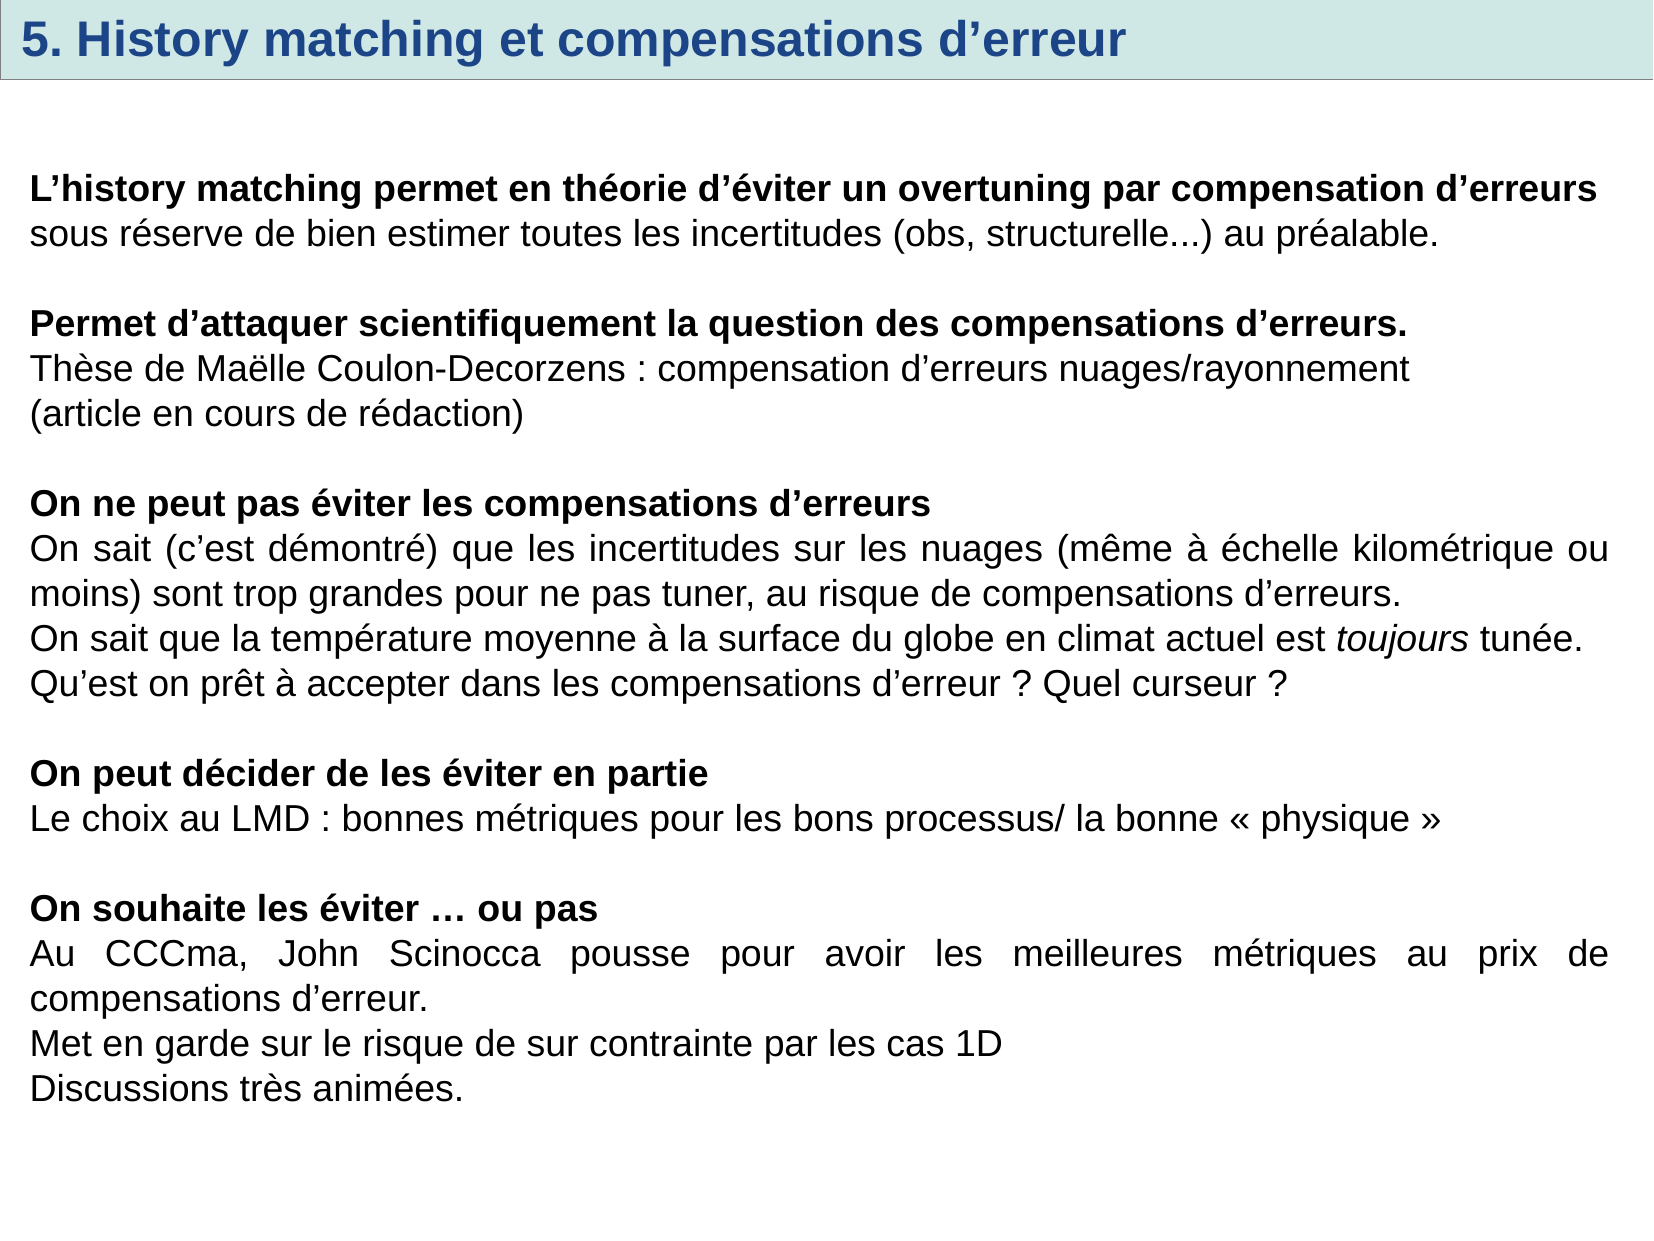

5. History matching et compensations d’erreur
L’history matching permet en théorie d’éviter un overtuning par compensation d’erreurs
sous réserve de bien estimer toutes les incertitudes (obs, structurelle...) au préalable.
Permet d’attaquer scientifiquement la question des compensations d’erreurs.
Thèse de Maëlle Coulon-Decorzens : compensation d’erreurs nuages/rayonnement
(article en cours de rédaction)
On ne peut pas éviter les compensations d’erreurs
On sait (c’est démontré) que les incertitudes sur les nuages (même à échelle kilométrique ou moins) sont trop grandes pour ne pas tuner, au risque de compensations d’erreurs.
On sait que la température moyenne à la surface du globe en climat actuel est toujours tunée.
Qu’est on prêt à accepter dans les compensations d’erreur ? Quel curseur ?
On peut décider de les éviter en partie
Le choix au LMD : bonnes métriques pour les bons processus/ la bonne « physique »
On souhaite les éviter … ou pas
Au CCCma, John Scinocca pousse pour avoir les meilleures métriques au prix de compensations d’erreur.
Met en garde sur le risque de sur contrainte par les cas 1D
Discussions très animées.